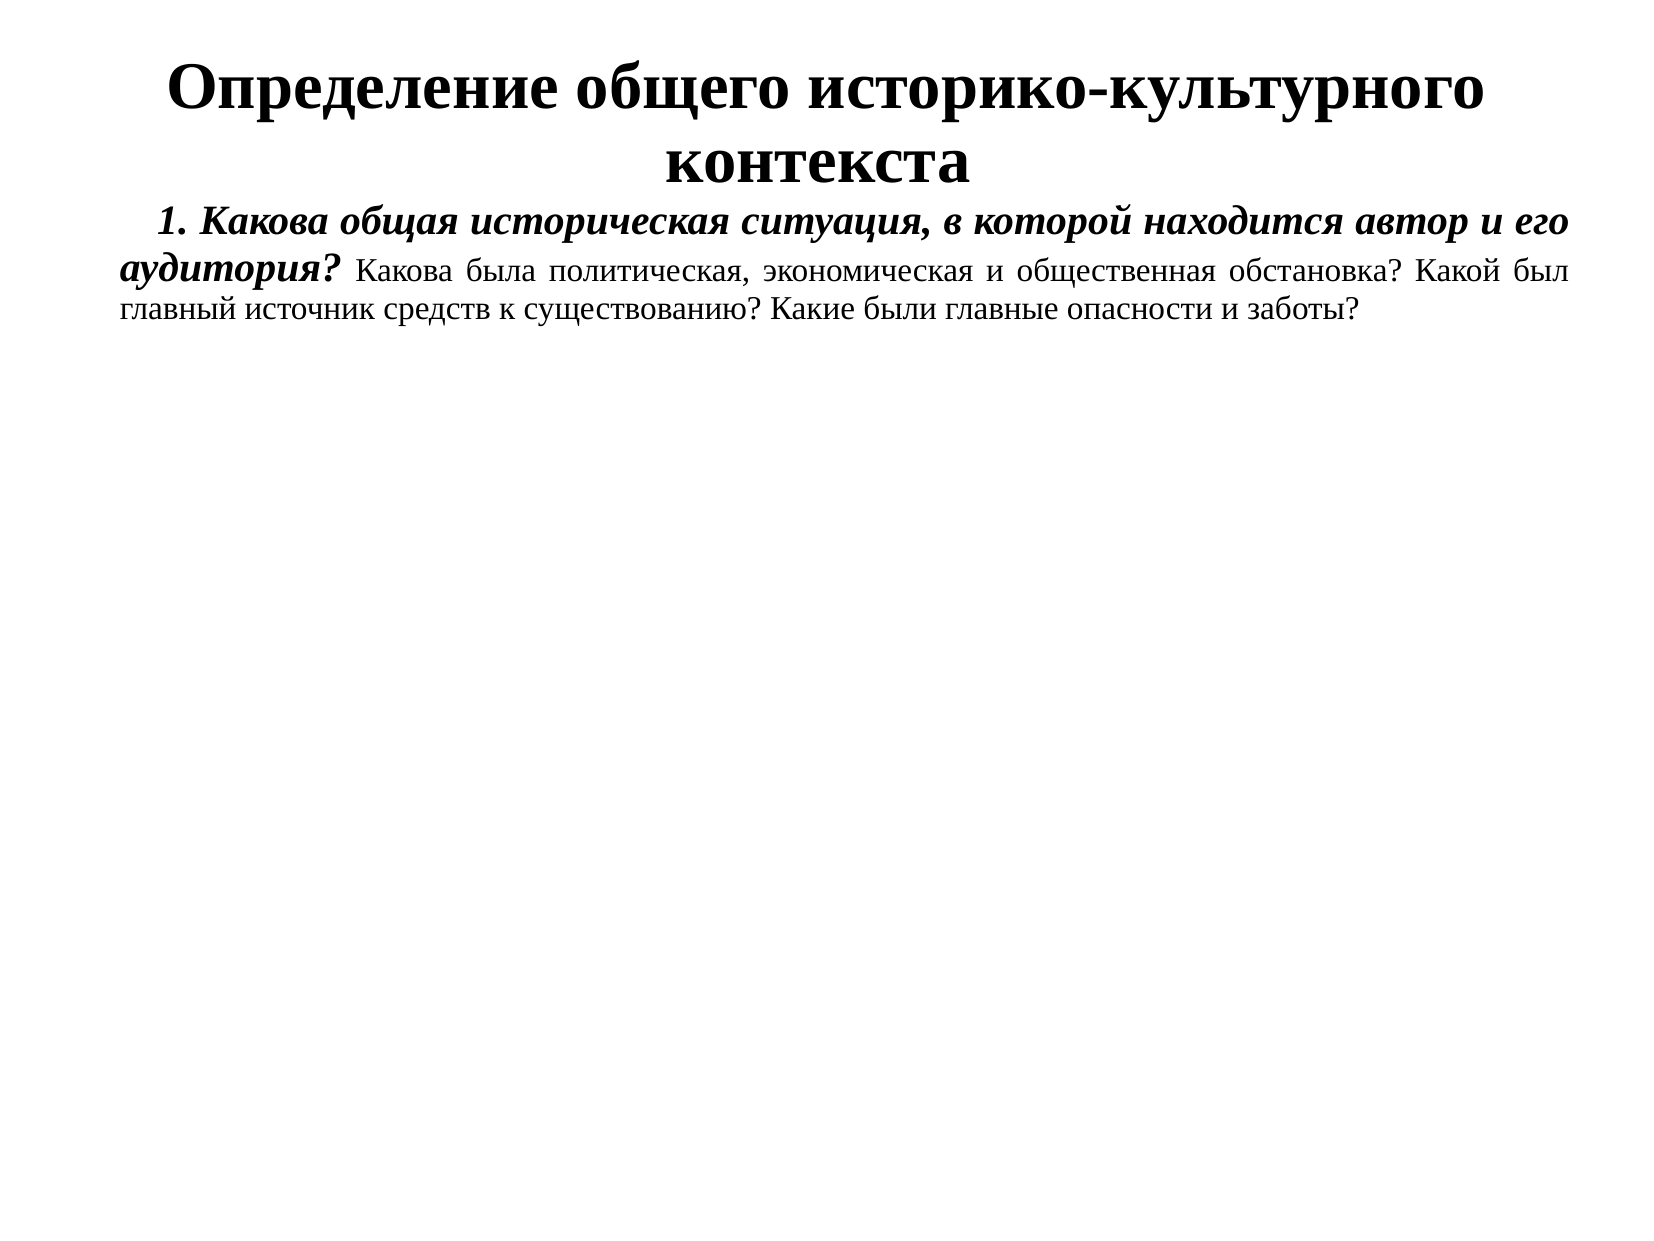

# Определение общего историко-культурного контекста
1. Какова общая историческая ситуация, в которой находится автор и его аудитория? Какова была политическая, экономическая и общественная обстановка? Какой был главный источник средств к существованию? Какие были главные опасности и заботы?